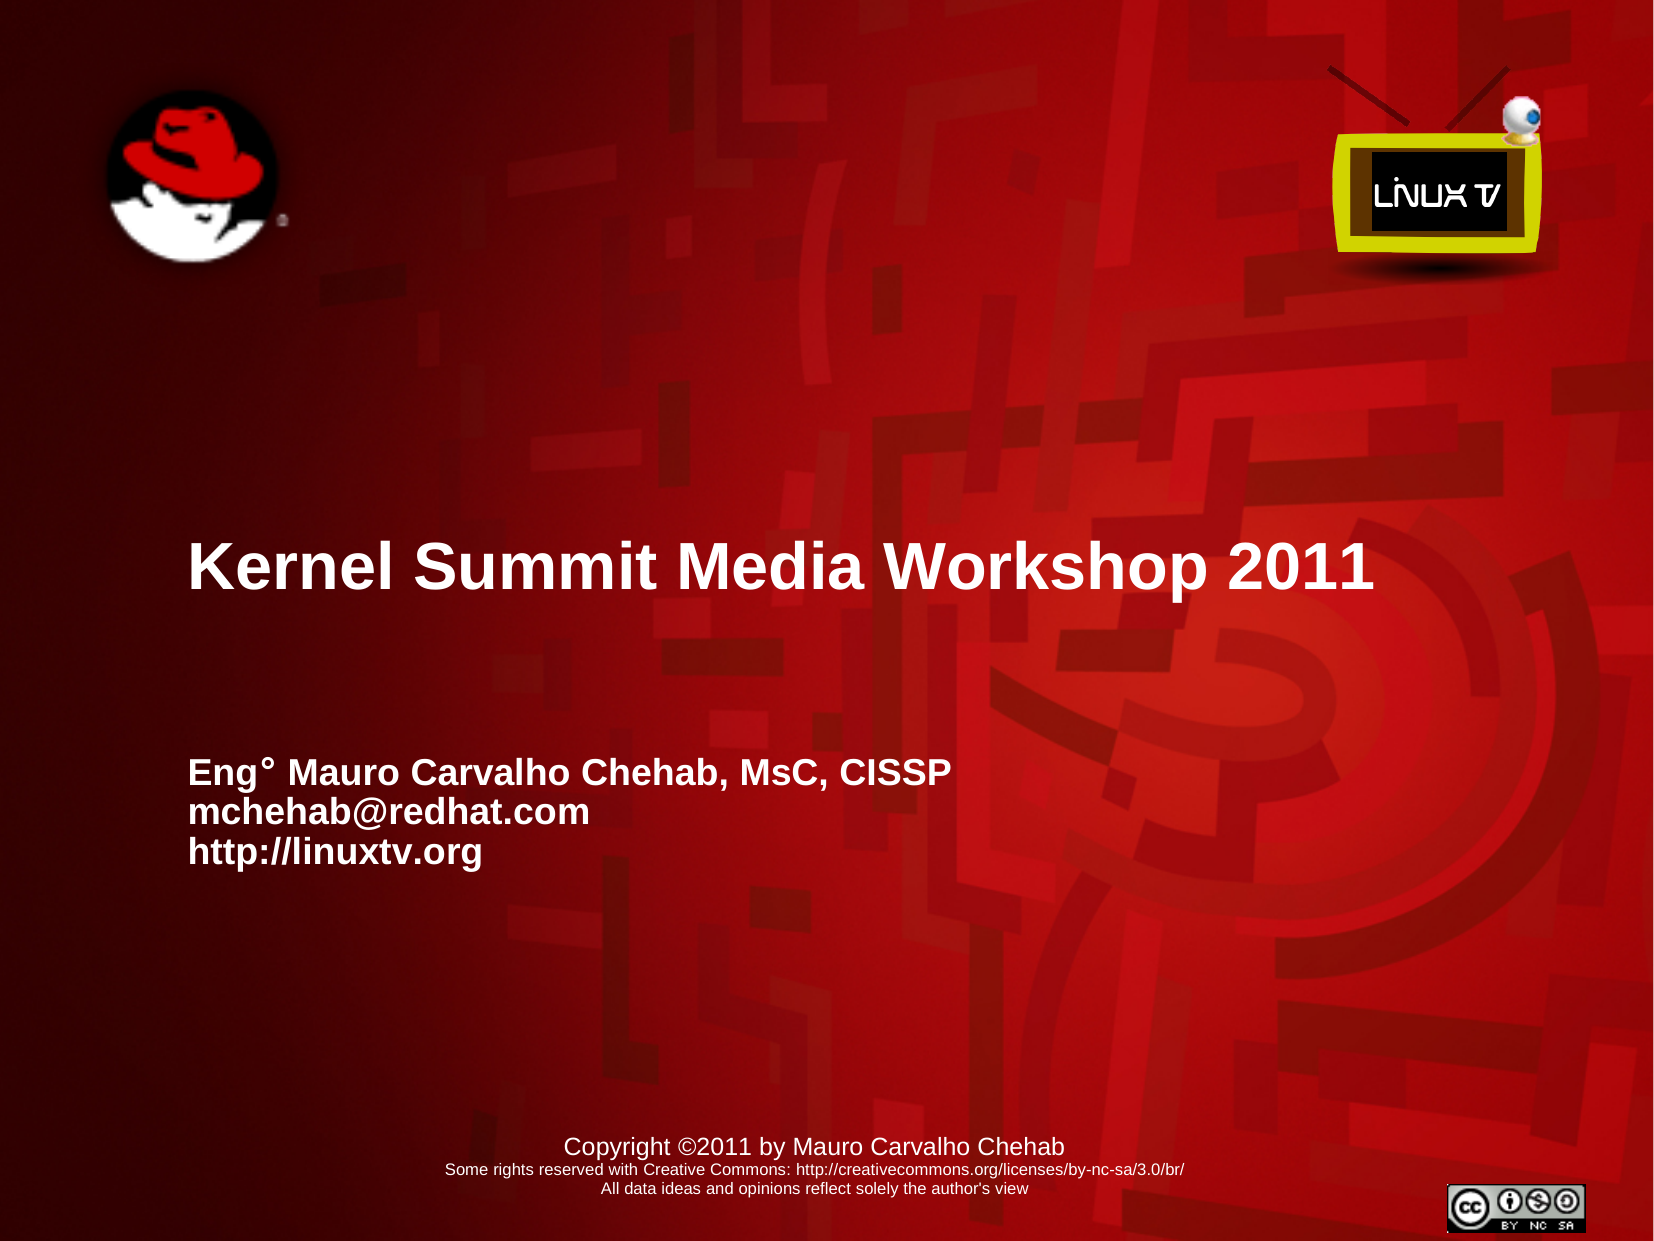

# Kernel Summit Media Workshop 2011
Eng° Mauro Carvalho Chehab, MsC, CISSP
mchehab@redhat.com
http://linuxtv.org